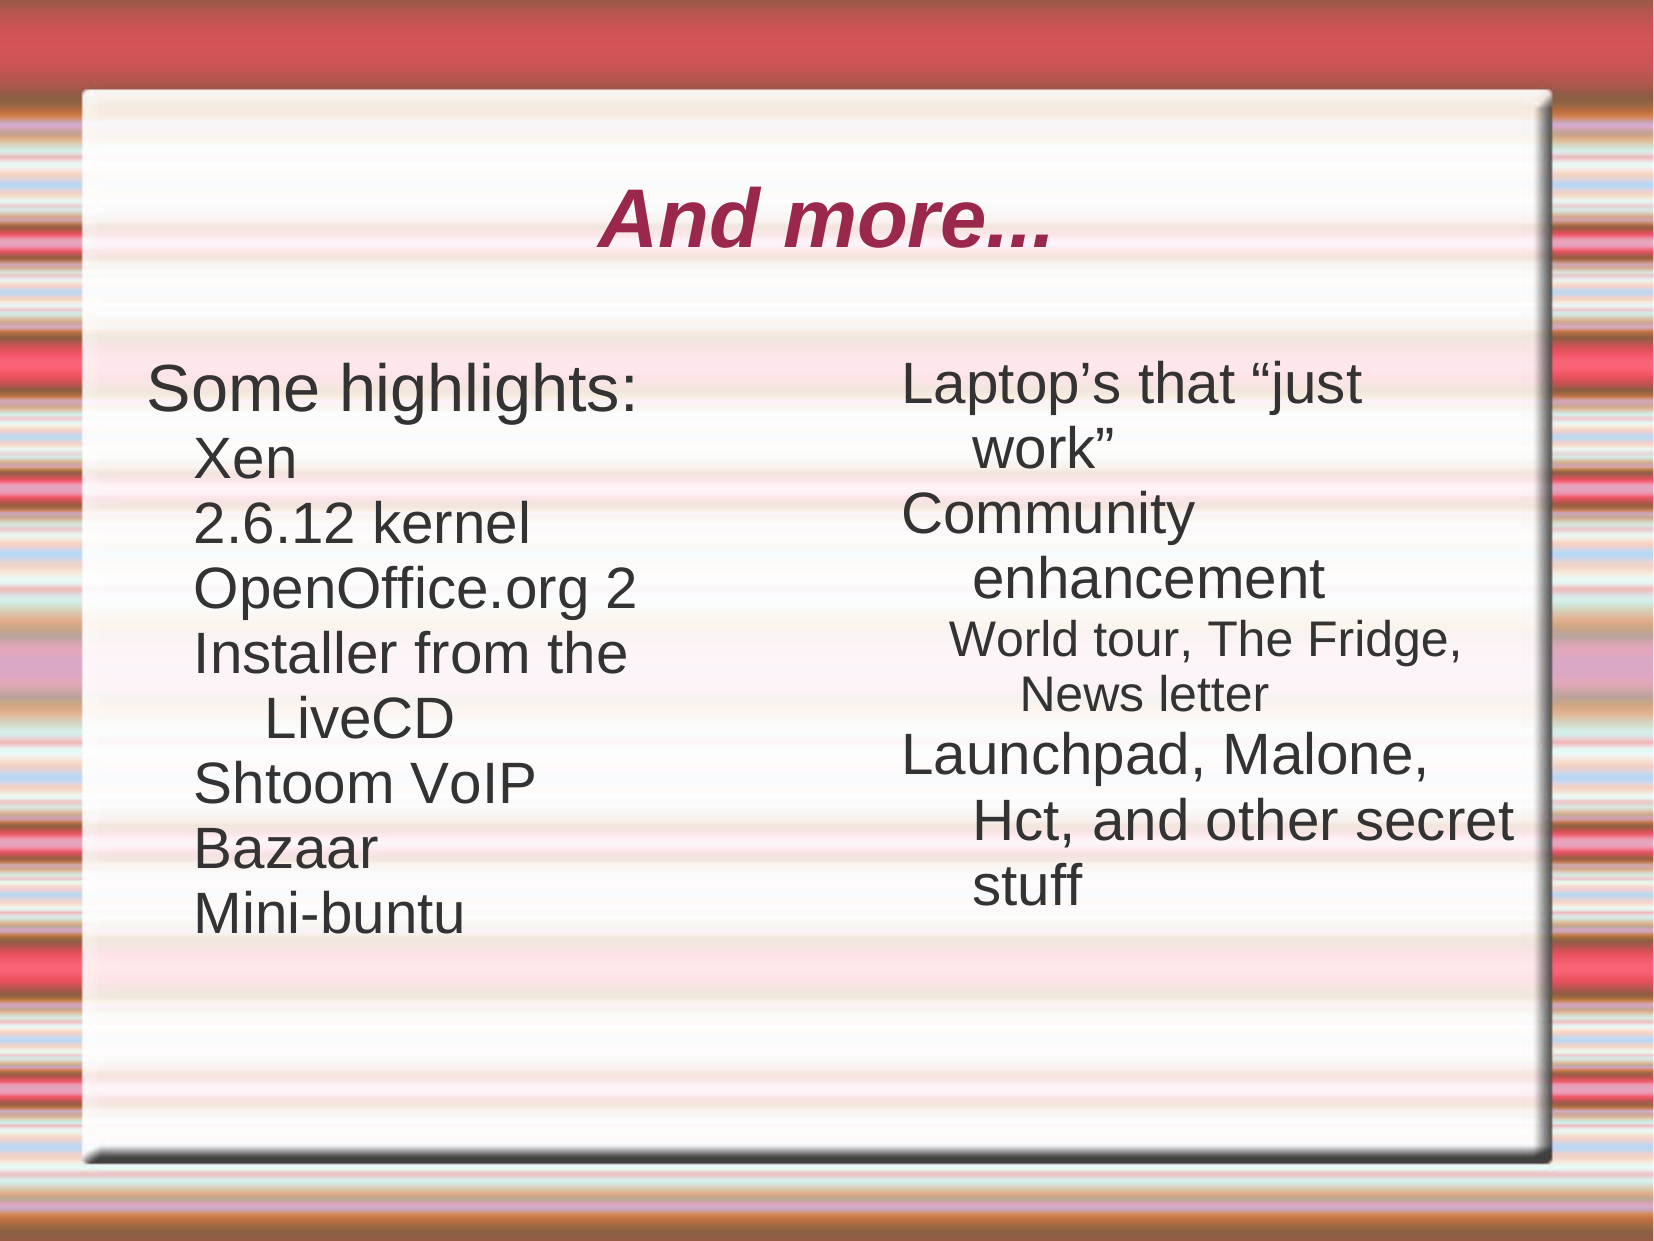

# And more...
Some highlights:
Xen
2.6.12 kernel
OpenOffice.org 2
Installer from the LiveCD
Shtoom VoIP
Bazaar
Mini-buntu
Laptop’s that “just work”
Community enhancement
World tour, The Fridge, News letter
Launchpad, Malone, Hct, and other secret stuff